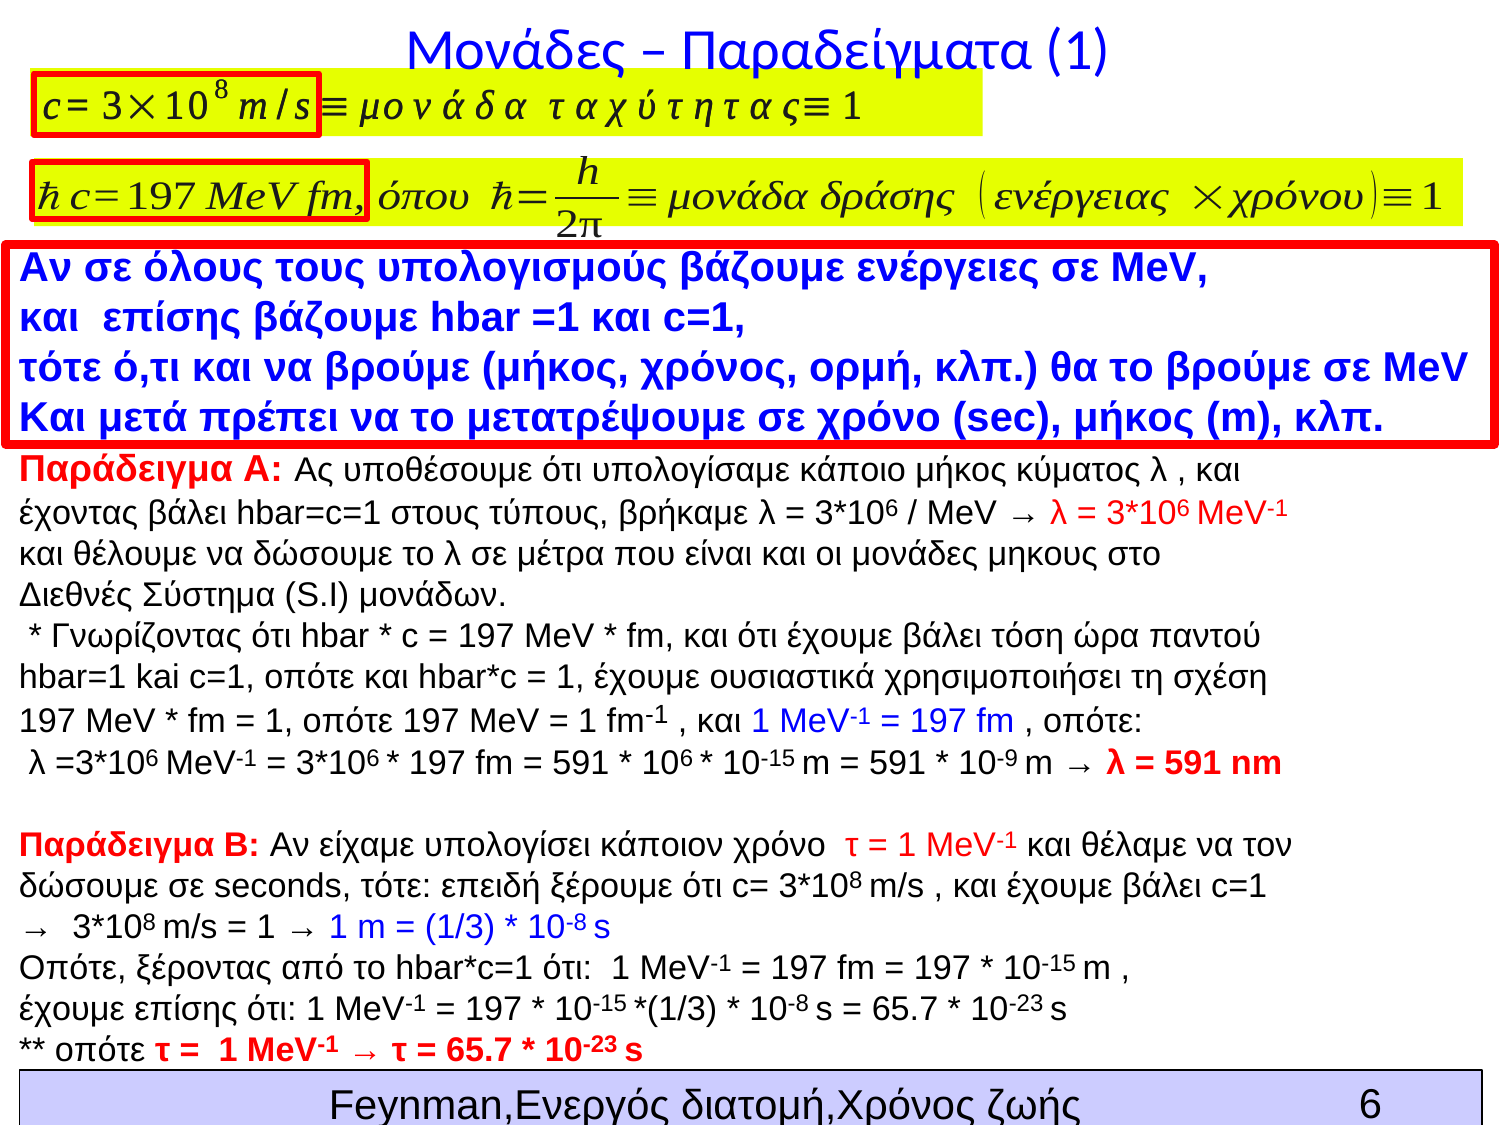

# Μονάδες – Παραδείγματα (1)
Αν σε όλους τους υπολογισμούς βάζουμε ενέργειες σε MeV,
και επίσης βάζουμε hbar =1 και c=1,
τότε ό,τι και να βρούμε (μήκος, χρόνος, ορμή, κλπ.) θα το βρούμε σε MeV
Και μετά πρέπει να το μετατρέψουμε σε χρόνο (sec), μήκος (m), κλπ.
Παράδειγμα Α: Ας υποθέσουμε ότι υπολογίσαμε κάποιο μήκος κύματος λ , και
έχοντας βάλει hbar=c=1 στους τύπους, βρήκαμε λ = 3*106 / ΜeV → λ = 3*106 MeV-1
και θέλουμε να δώσουμε το λ σε μέτρα που είναι και οι μονάδες μηκους στο
Διεθνές Σύστημα (S.I) μονάδων.
 * Γνωρίζοντας ότι hbar * c = 197 MeV * fm, και ότι έχουμε βάλει τόση ώρα παντού
hbar=1 kai c=1, οπότε και hbar*c = 1, έχουμε ουσιαστικά χρησιμοποιήσει τη σχέση
197 MeV * fm = 1, οπότε 197 ΜeV = 1 fm-1 , και 1 MeV-1 = 197 fm , οπότε:
 λ =3*106 MeV-1 = 3*106 * 197 fm = 591 * 106 * 10-15 m = 591 * 10-9 m → λ = 591 nm
Παράδειγμα Β: Aν είχαμε υπολογίσει κάποιoν χρόνο τ = 1 MeV-1 και θέλαμε να τον
δώσουμε σε seconds, τότε: επειδή ξέρουμε ότι c= 3*108 m/s , και έχουμε βάλει c=1
→ 3*108 m/s = 1 → 1 m = (1/3) * 10-8 s
Οπότε, ξέροντας από το hbar*c=1 ότι: 1 MeV-1 = 197 fm = 197 * 10-15 m ,
έχουμε επίσης ότι: 1 MeV-1 = 197 * 10-15 *(1/3) * 10-8 s = 65.7 * 10-23 s
** οπότε τ = 1 MeV-1 → τ = 65.7 * 10-23 s
6
Feynman,Eνεργός διατομή,Xρόνος ζωής